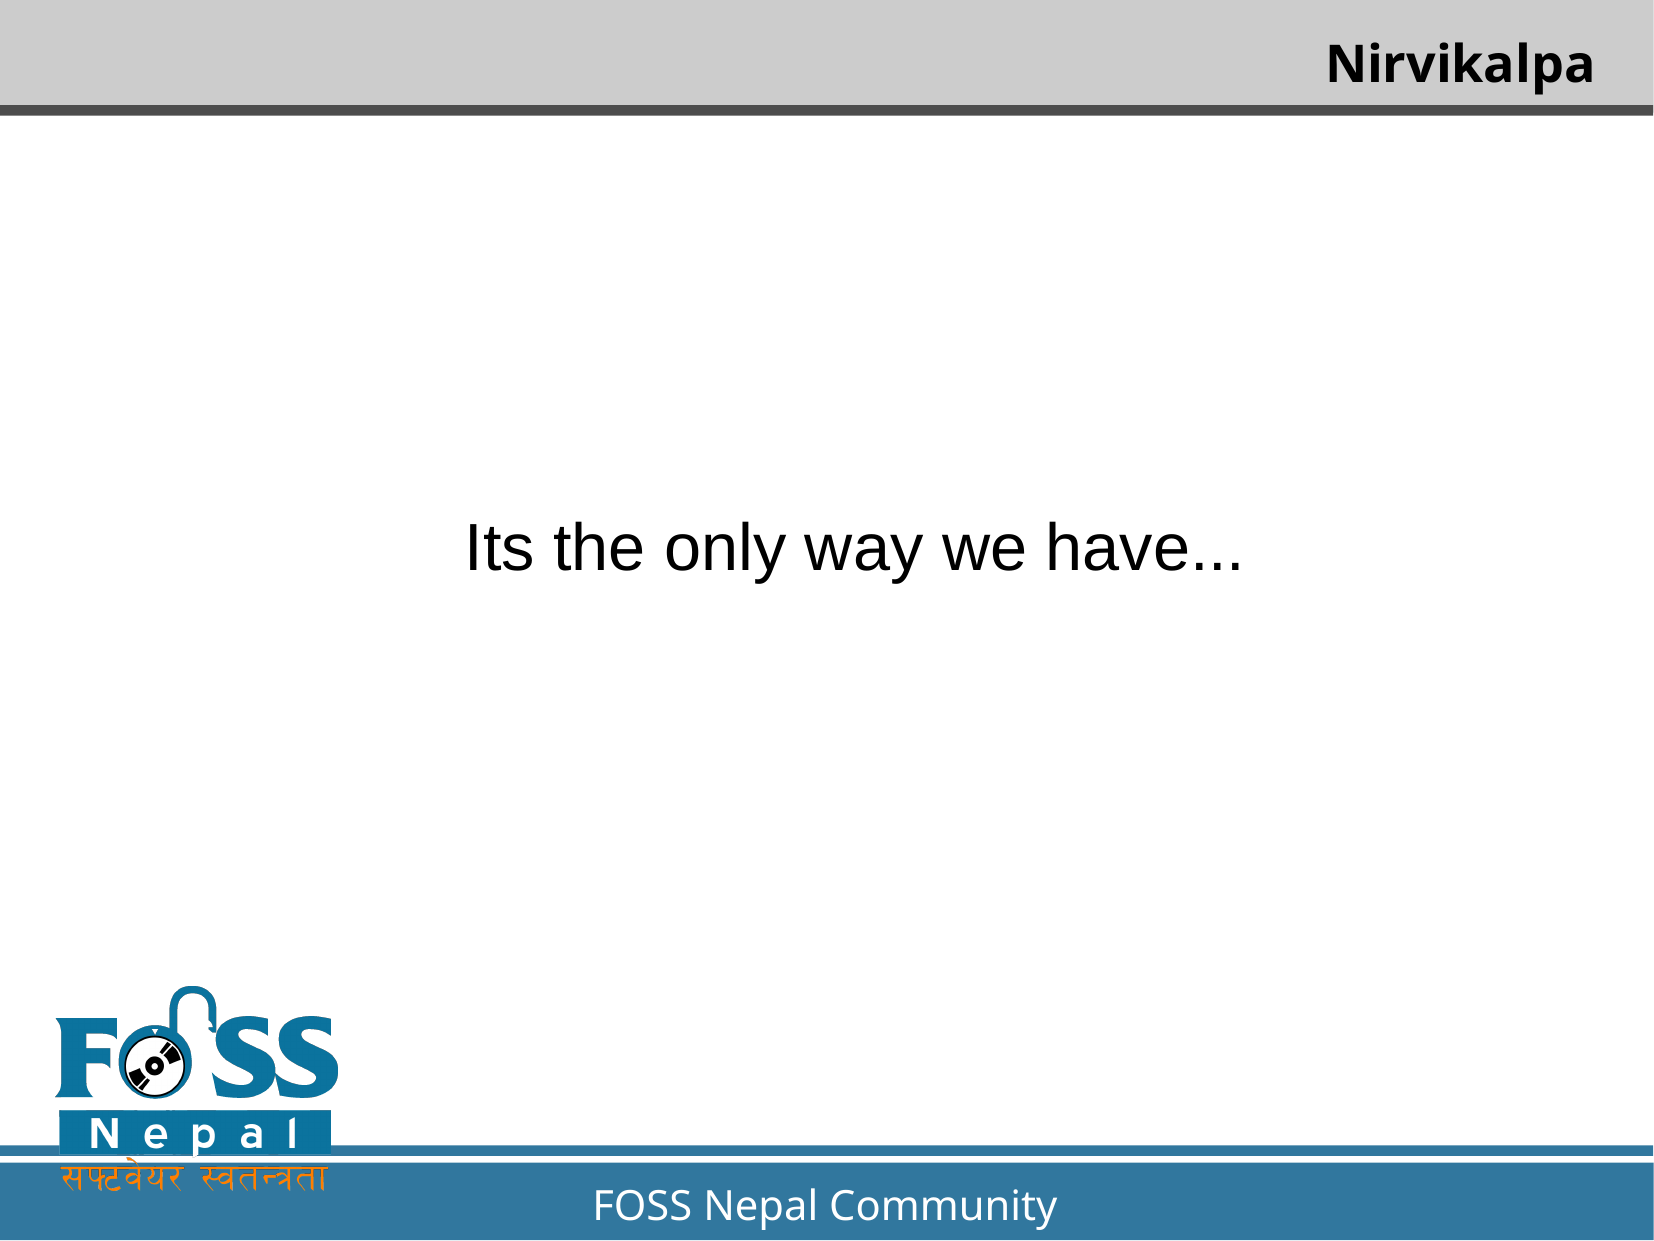

Nirvikalpa
Its the only way we have...